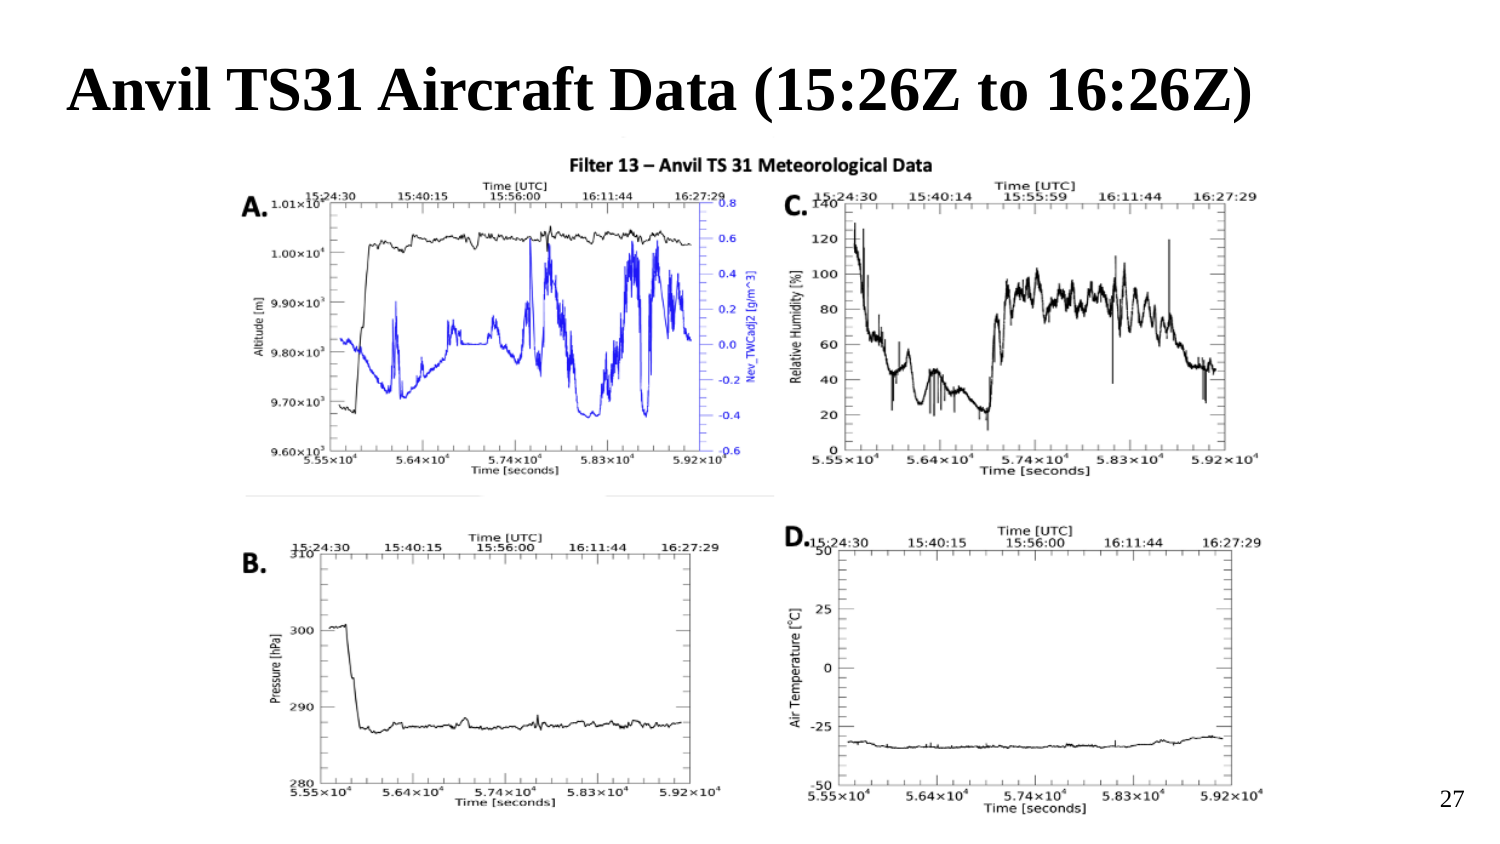

# Anvil TS31 Aircraft Data (15:26Z to 16:26Z)